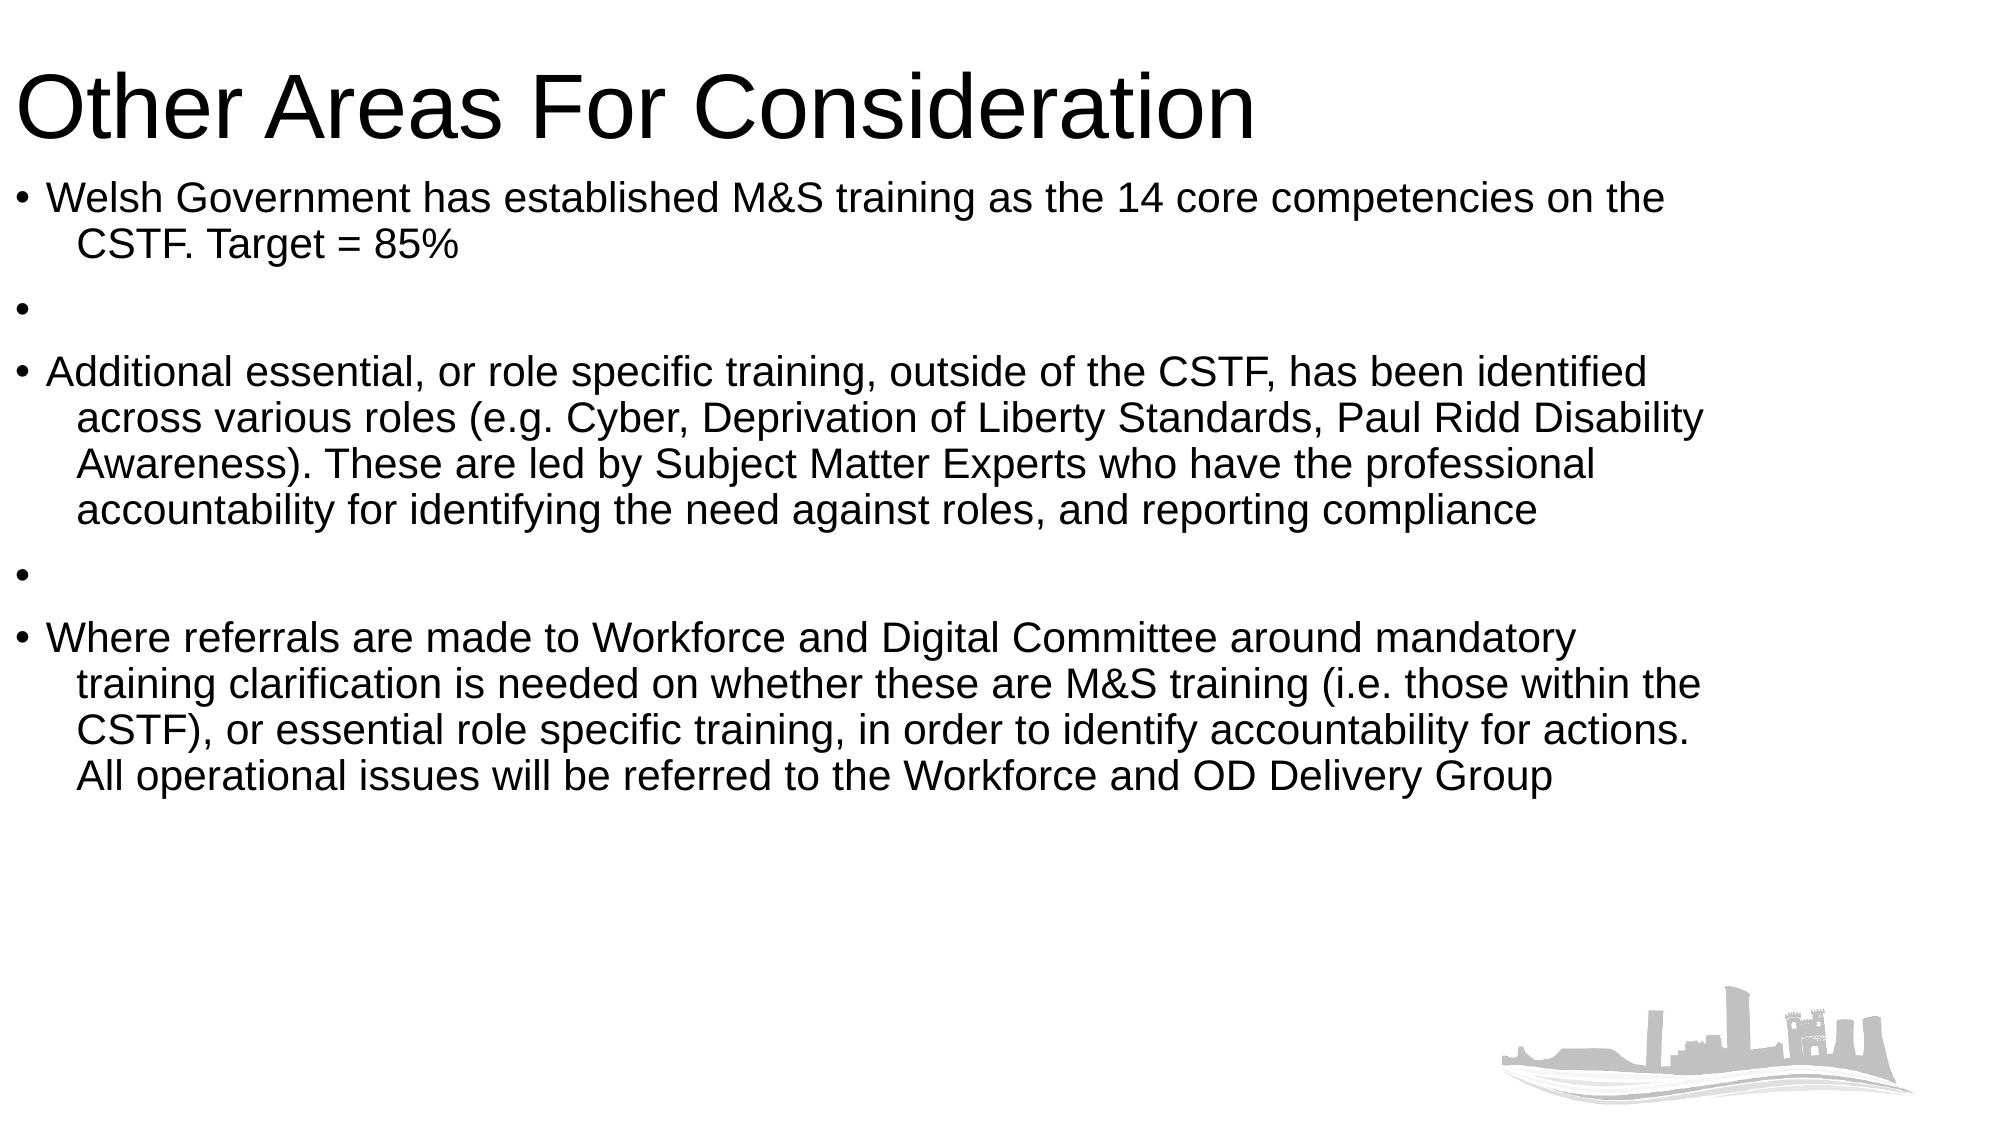

# Other Areas For Consideration
Welsh Government has established M&S training as the 14 core competencies on the CSTF. Target = 85%
Additional essential, or role specific training, outside of the CSTF, has been identified across various roles (e.g. Cyber, Deprivation of Liberty Standards, Paul Ridd Disability Awareness). These are led by Subject Matter Experts who have the professional accountability for identifying the need against roles, and reporting compliance
Where referrals are made to Workforce and Digital Committee around mandatory training clarification is needed on whether these are M&S training (i.e. those within the CSTF), or essential role specific training, in order to identify accountability for actions. All operational issues will be referred to the Workforce and OD Delivery Group